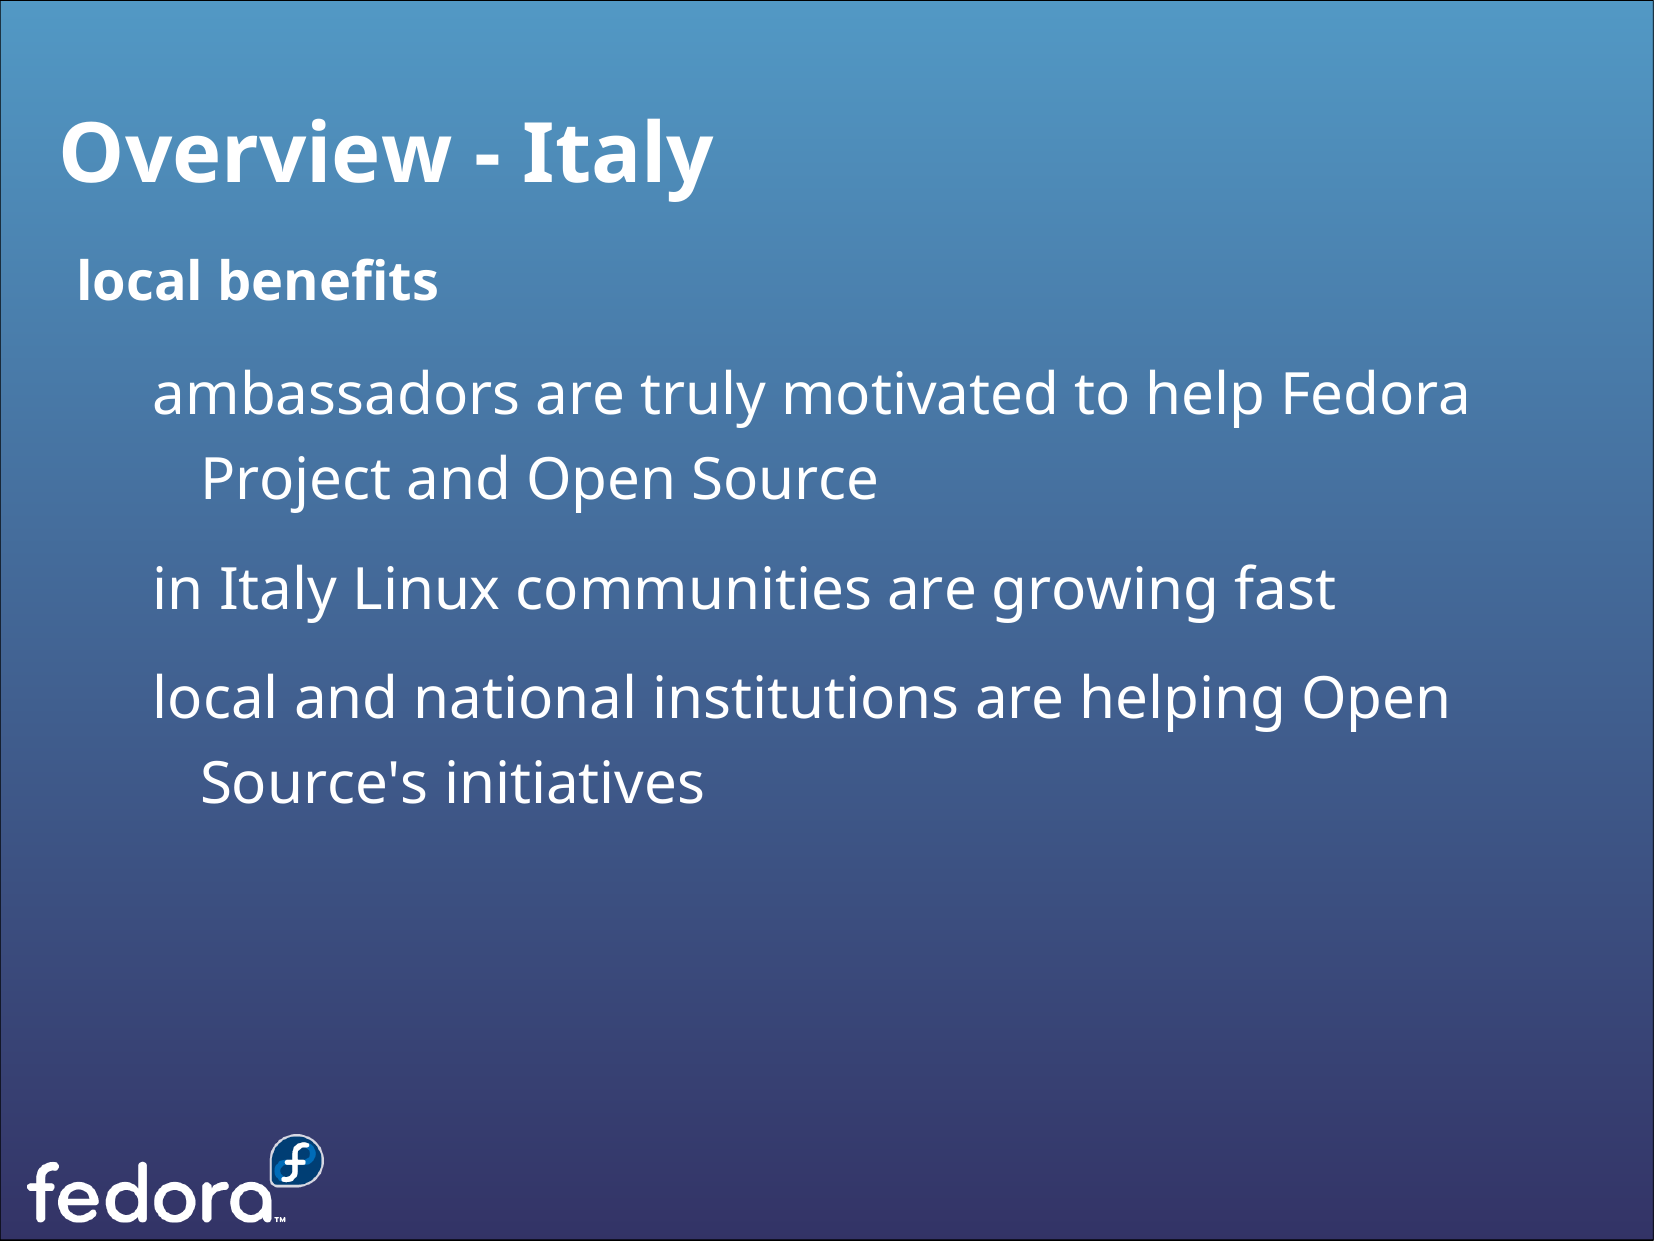

# Overview - Italy
local benefits
ambassadors are truly motivated to help Fedora Project and Open Source
in Italy Linux communities are growing fast
local and national institutions are helping Open Source's initiatives